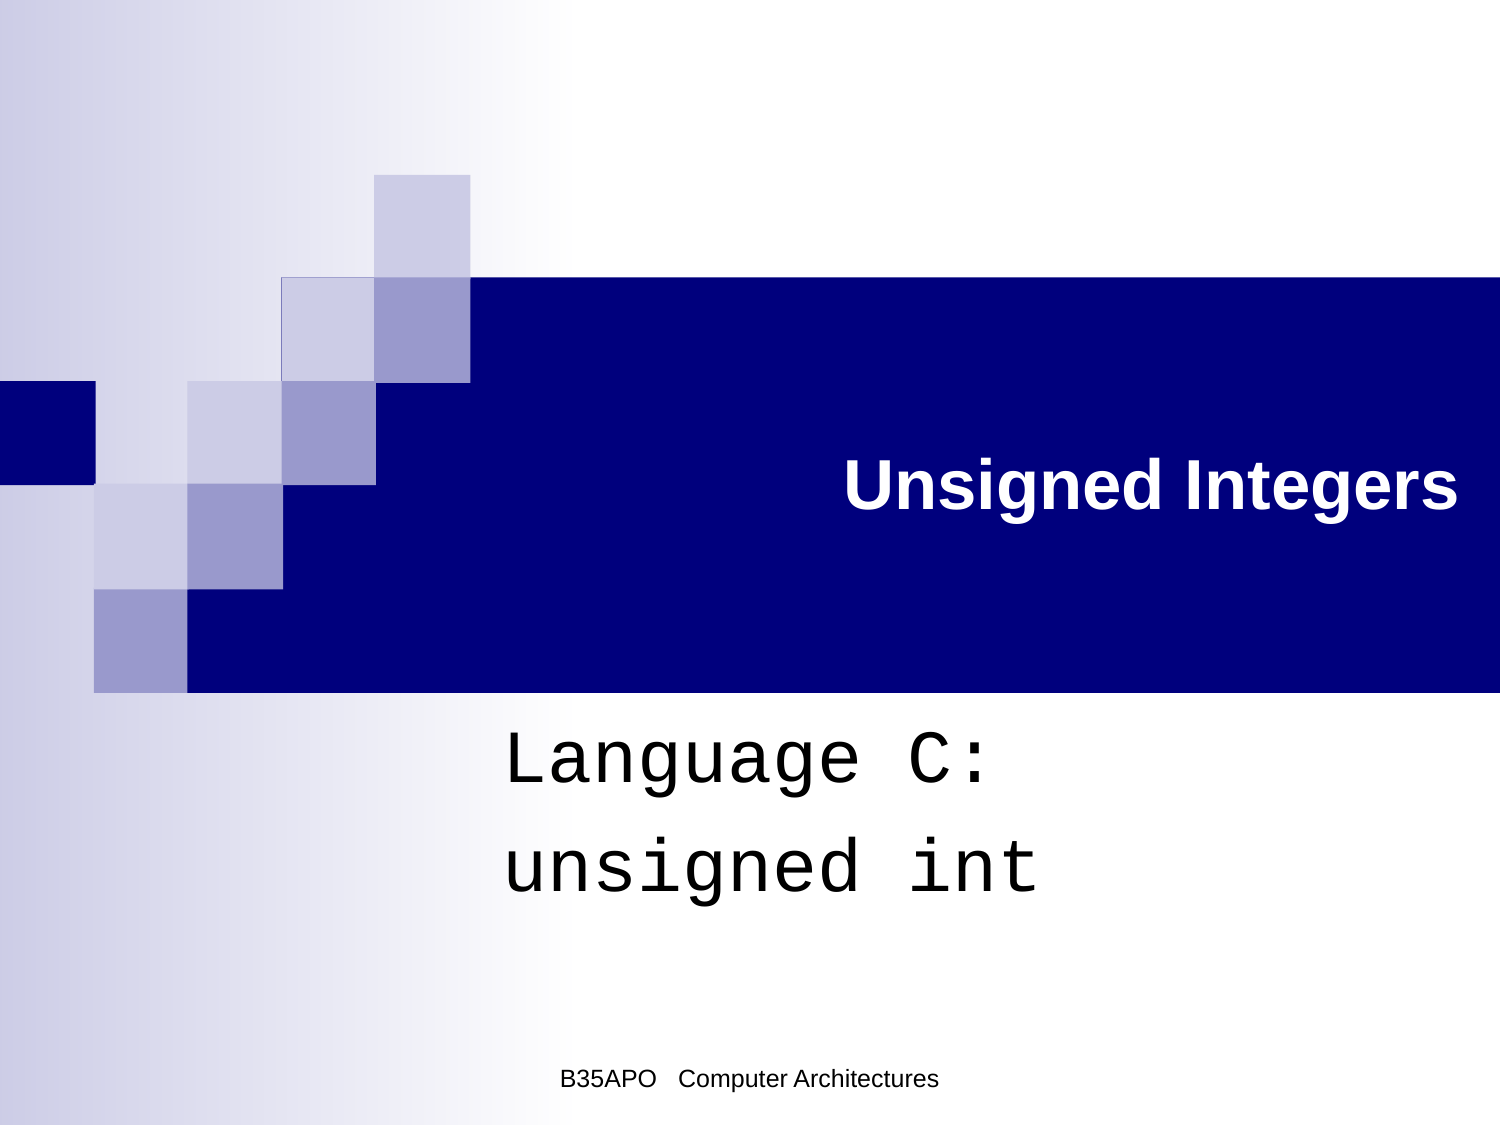

# Unsigned Integers
Language C:
unsigned int
B35APO Computer Architectures